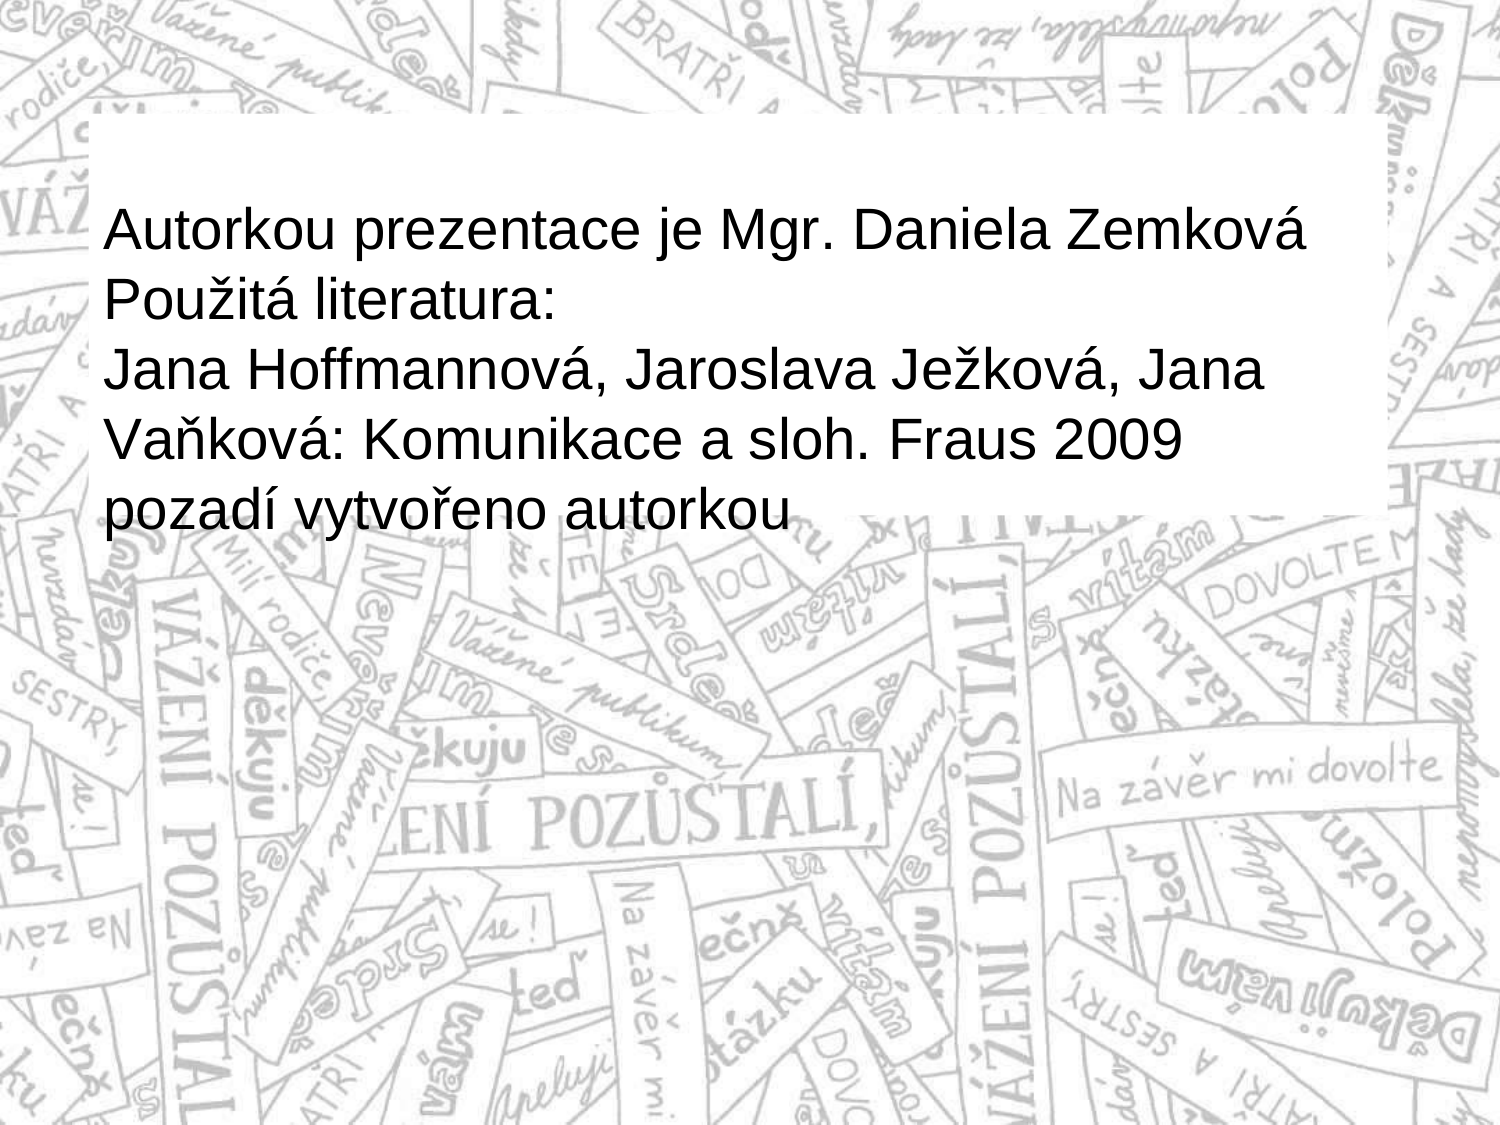

# Autorkou prezentace je Mgr. Daniela Zemková Použitá literatura: Jana Hoffmannová, Jaroslava Ježková, Jana Vaňková: Komunikace a sloh. Fraus 2009 pozadí vytvořeno autorkou